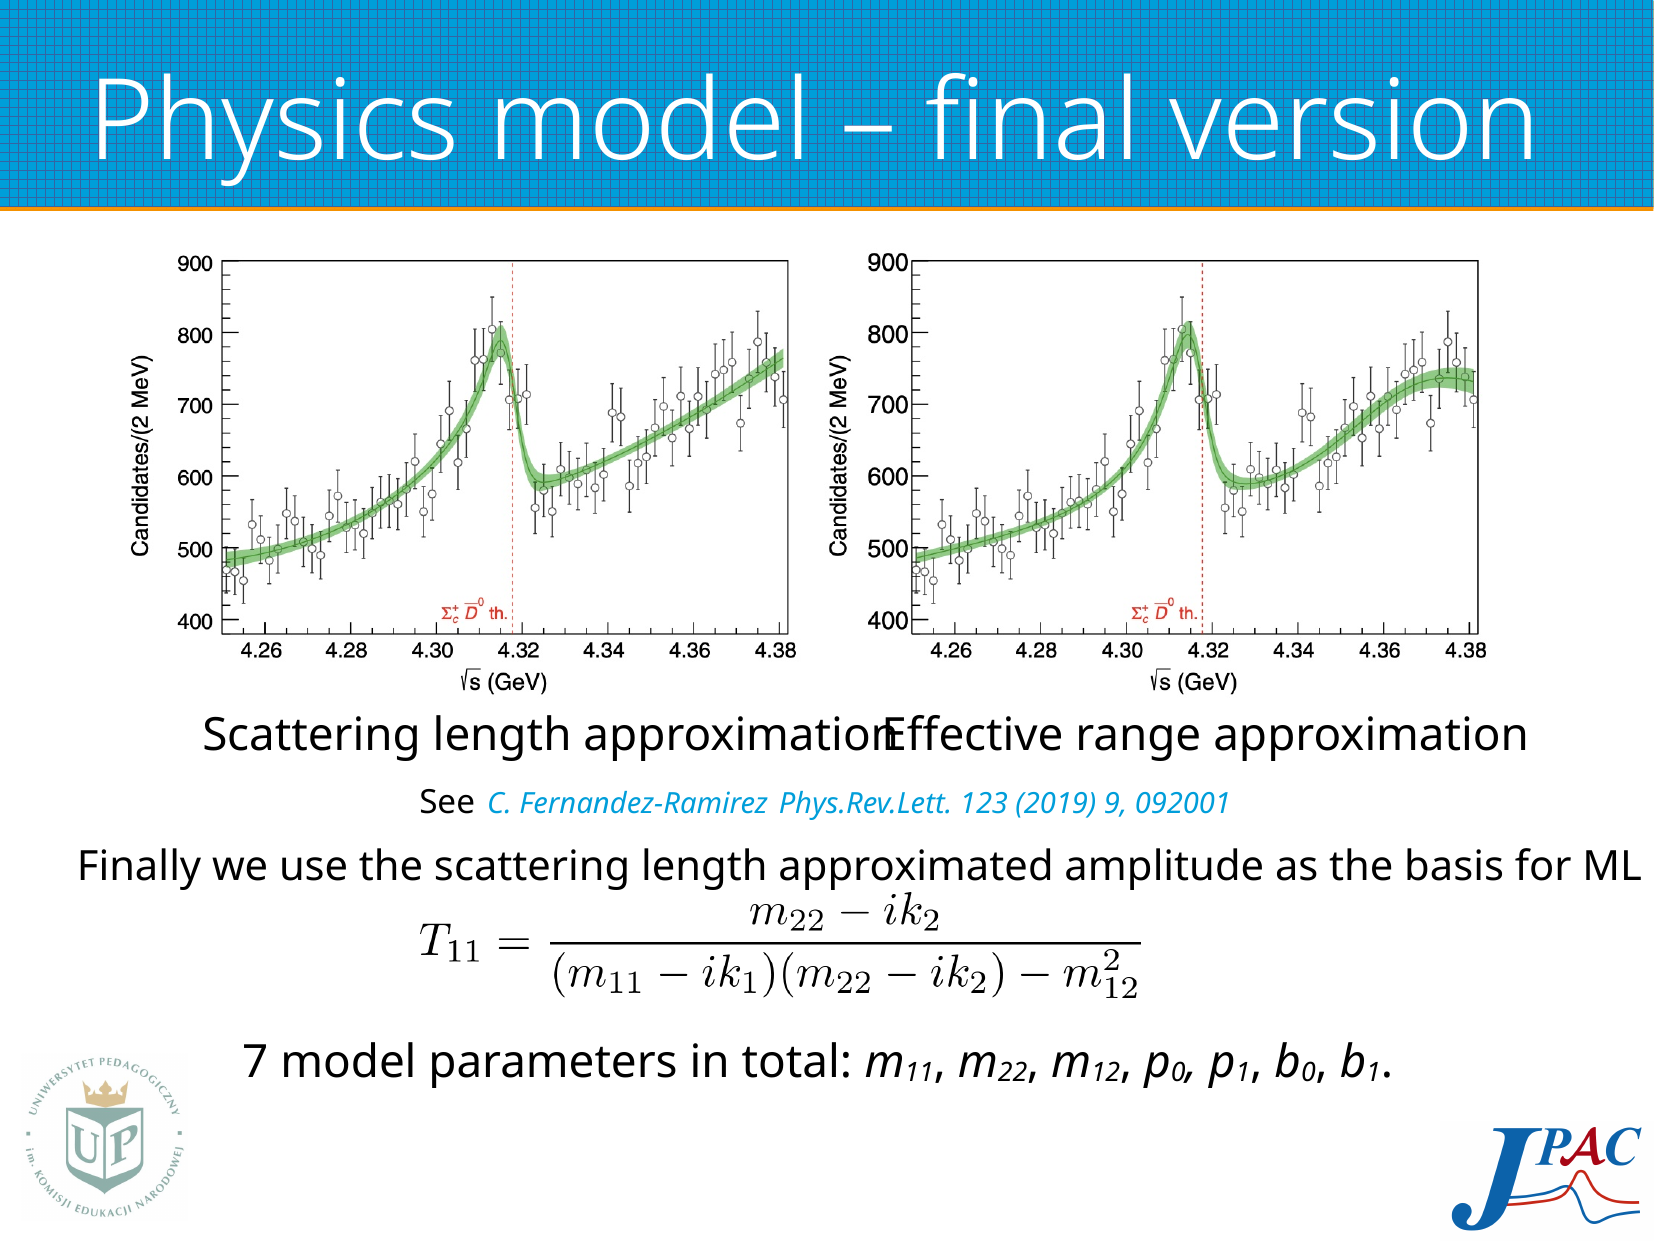

# Physics model – final version
Scattering length approximation
Effective range approximation
See C. Fernandez-Ramirez Phys.Rev.Lett. 123 (2019) 9, 092001
Finally we use the scattering length approximated amplitude as the basis for ML model
7 model parameters in total: m11, m22, m12, p0, p1, b0, b1.